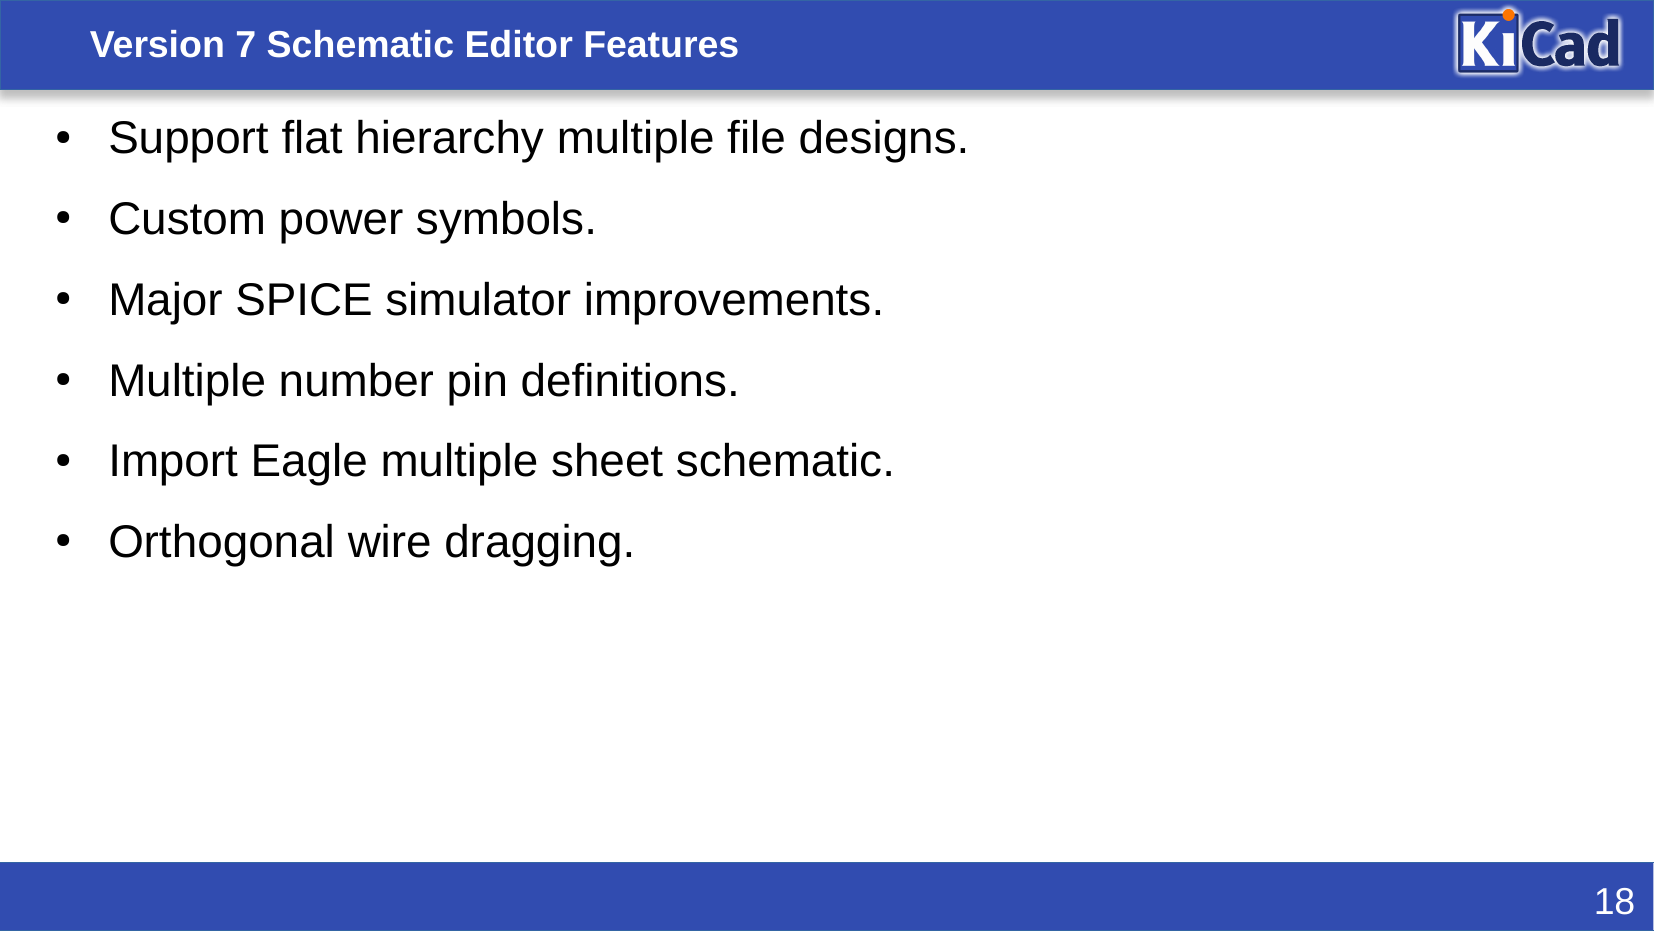

Version 7 Schematic Editor Features
# Support flat hierarchy multiple file designs.
Custom power symbols.
Major SPICE simulator improvements.
Multiple number pin definitions.
Import Eagle multiple sheet schematic.
Orthogonal wire dragging.